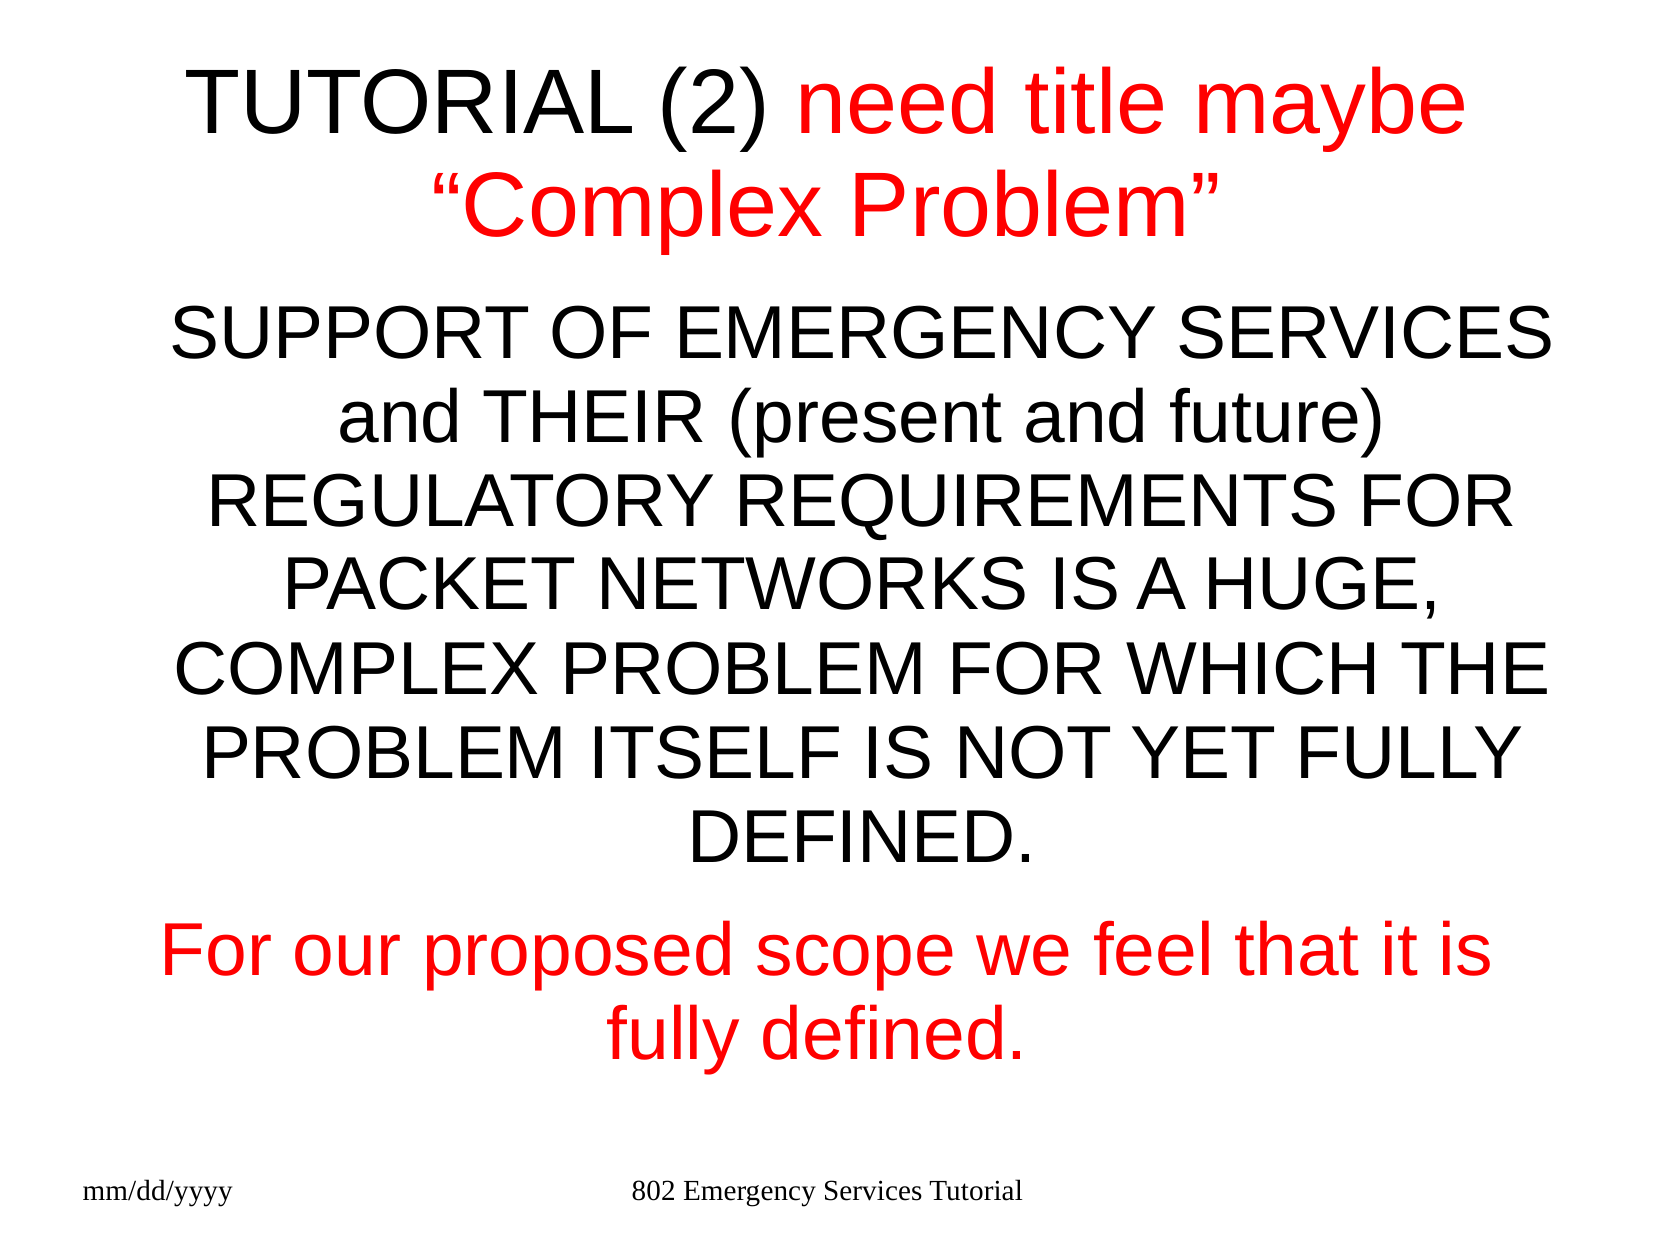

# TUTORIAL (2) need title maybe “Complex Problem”
SUPPORT OF EMERGENCY SERVICES and THEIR (present and future) REGULATORY REQUIREMENTS FOR PACKET NETWORKS IS A HUGE, COMPLEX PROBLEM FOR WHICH THE PROBLEM ITSELF IS NOT YET FULLY DEFINED.
For our proposed scope we feel that it is fully defined.